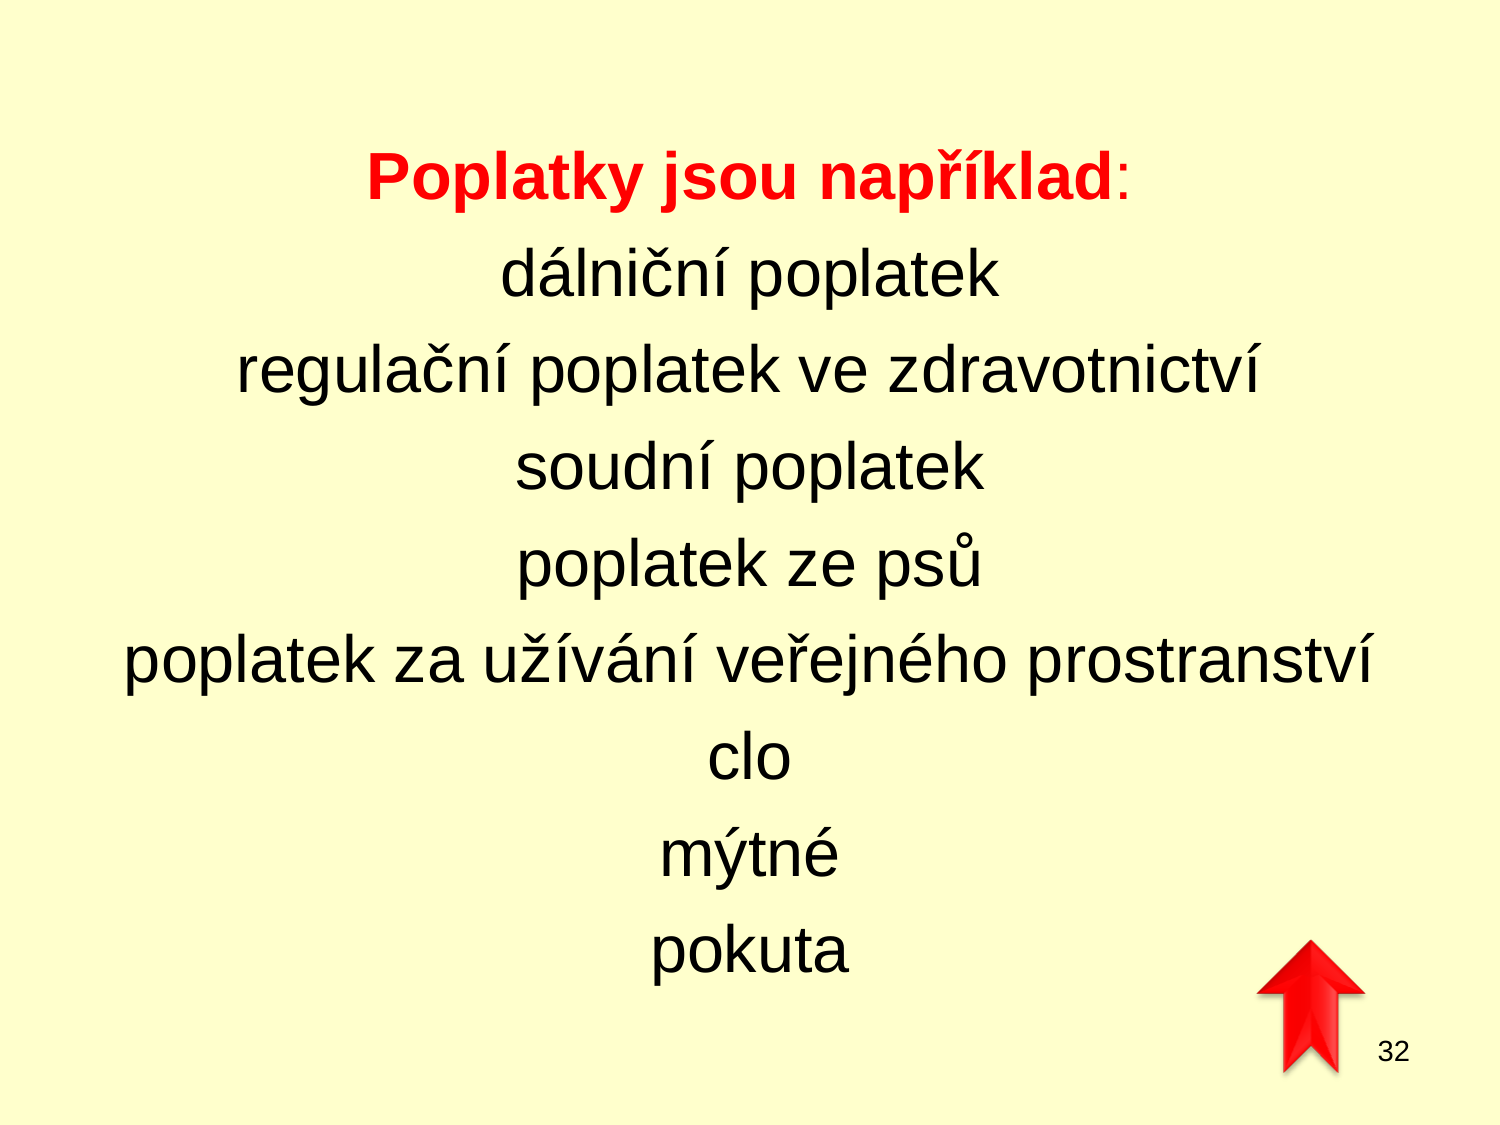

# Poplatky jsou například:
dálniční poplatek
regulační poplatek ve zdravotnictví
soudní poplatek
poplatek ze psů
poplatek za užívání veřejného prostranství
clo
mýtné
pokuta